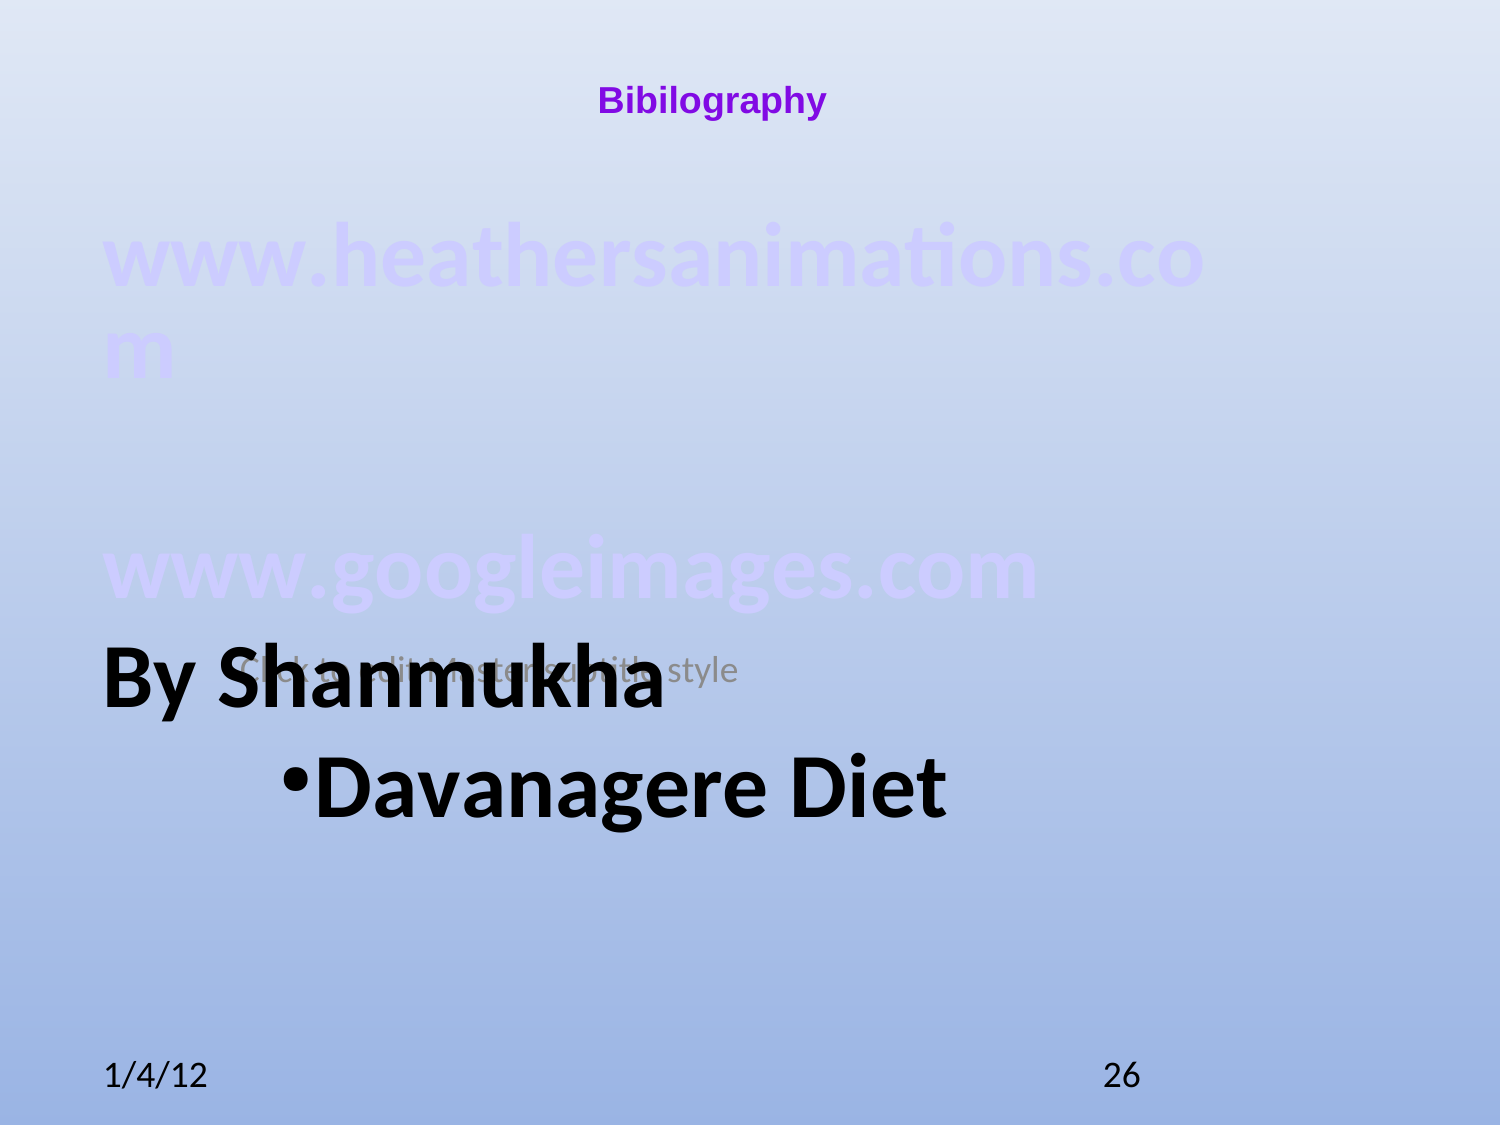

Bibilography
www.heathersanimations.com
www.googleimages.com
By Shanmukha
Davanagere Diet